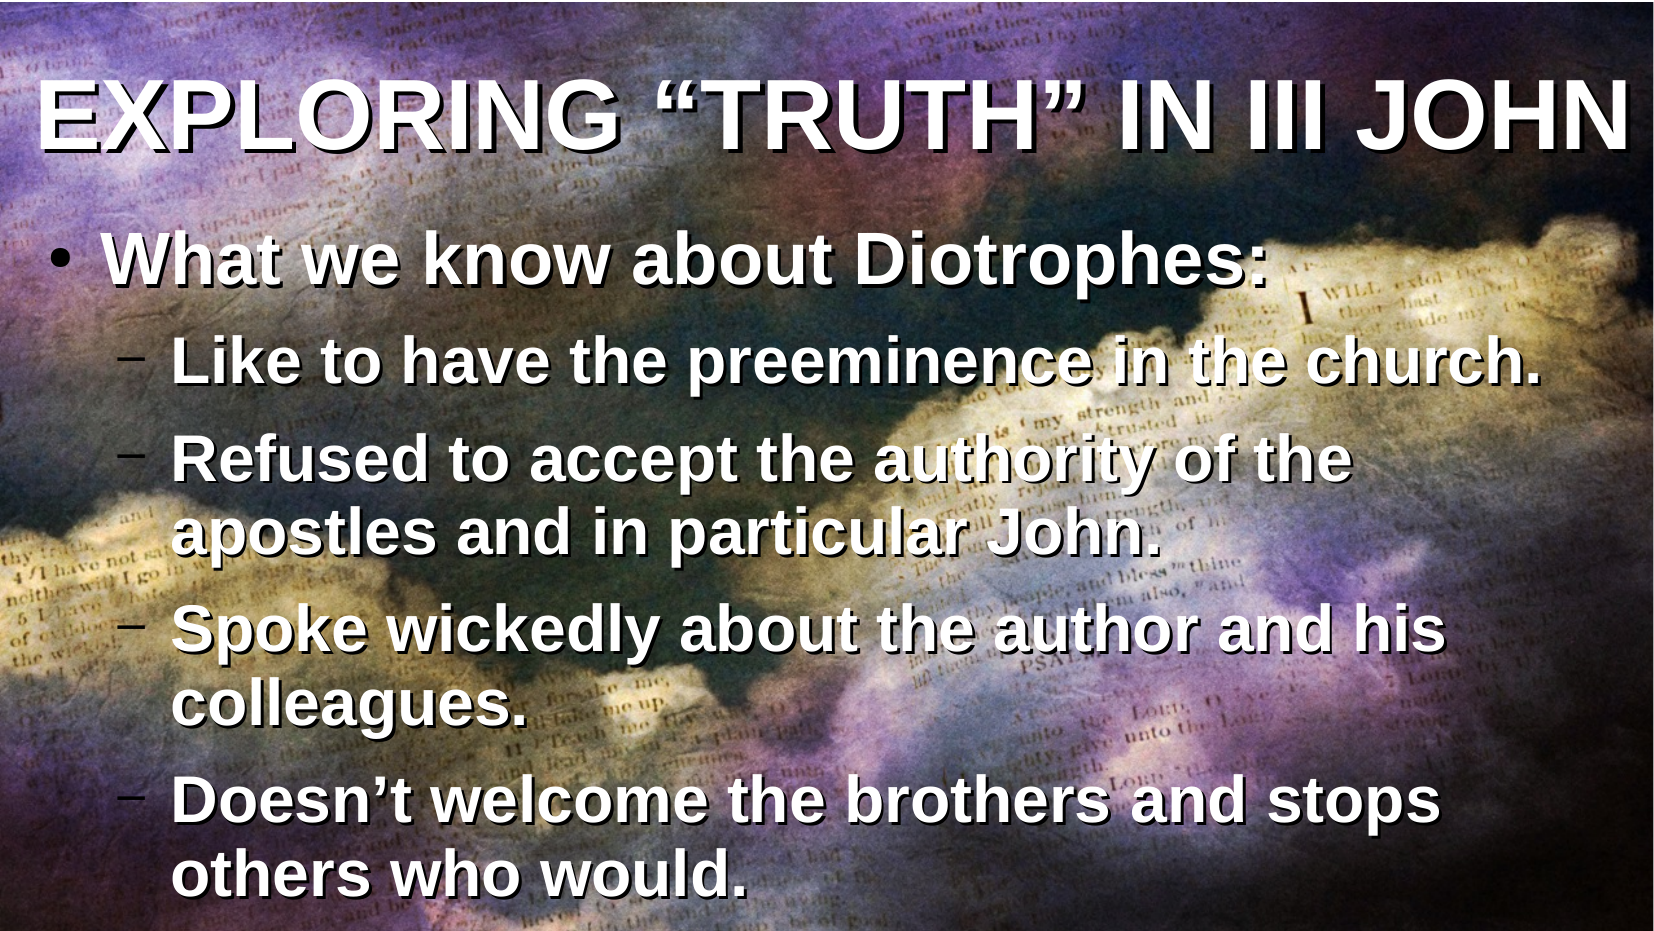

# EXPLORING “TRUTH” IN III JOHN
What we know about Diotrophes:
Like to have the preeminence in the church.
Refused to accept the authority of the apostles and in particular John.
Spoke wickedly about the author and his colleagues.
Doesn’t welcome the brothers and stops others who would.